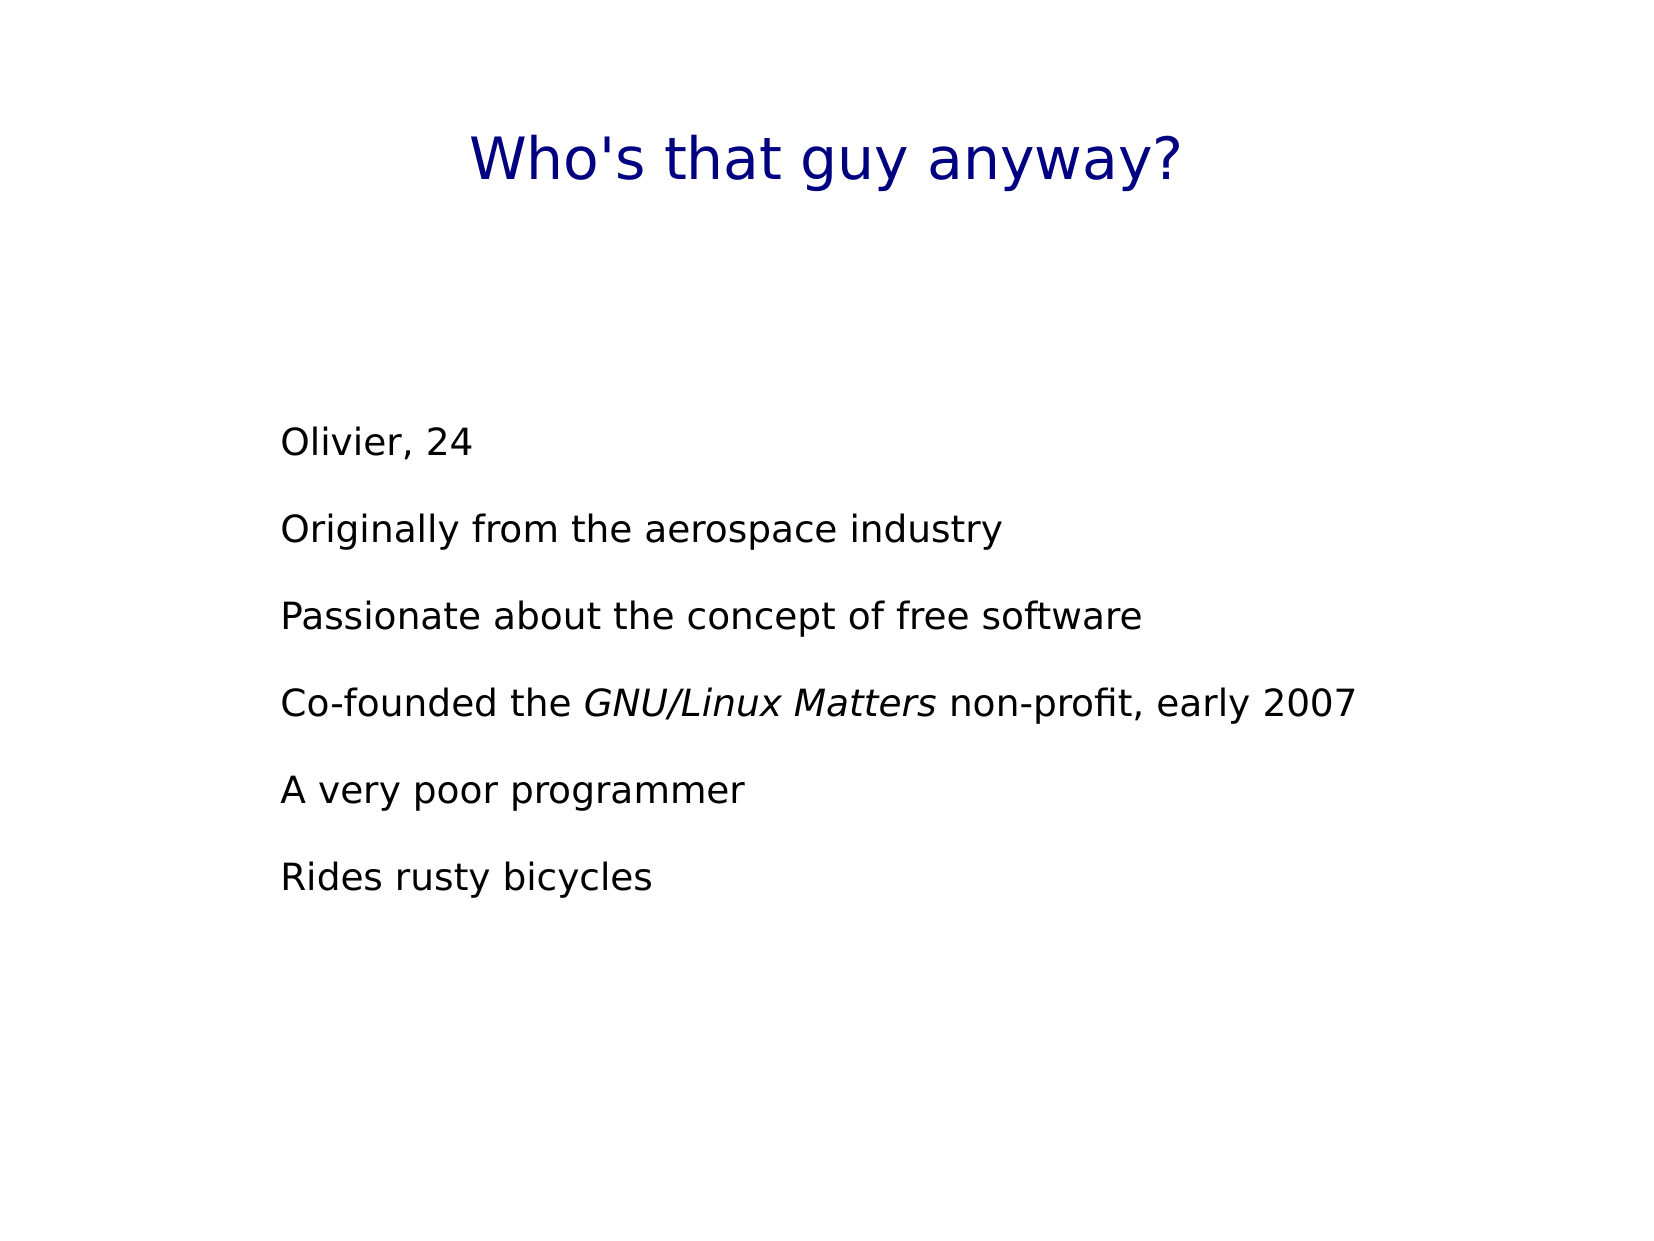

Who's that guy anyway?
Olivier, 24
Originally from the aerospace industry
Passionate about the concept of free software
Co-founded the GNU/Linux Matters non-profit, early 2007
A very poor programmer
Rides rusty bicycles